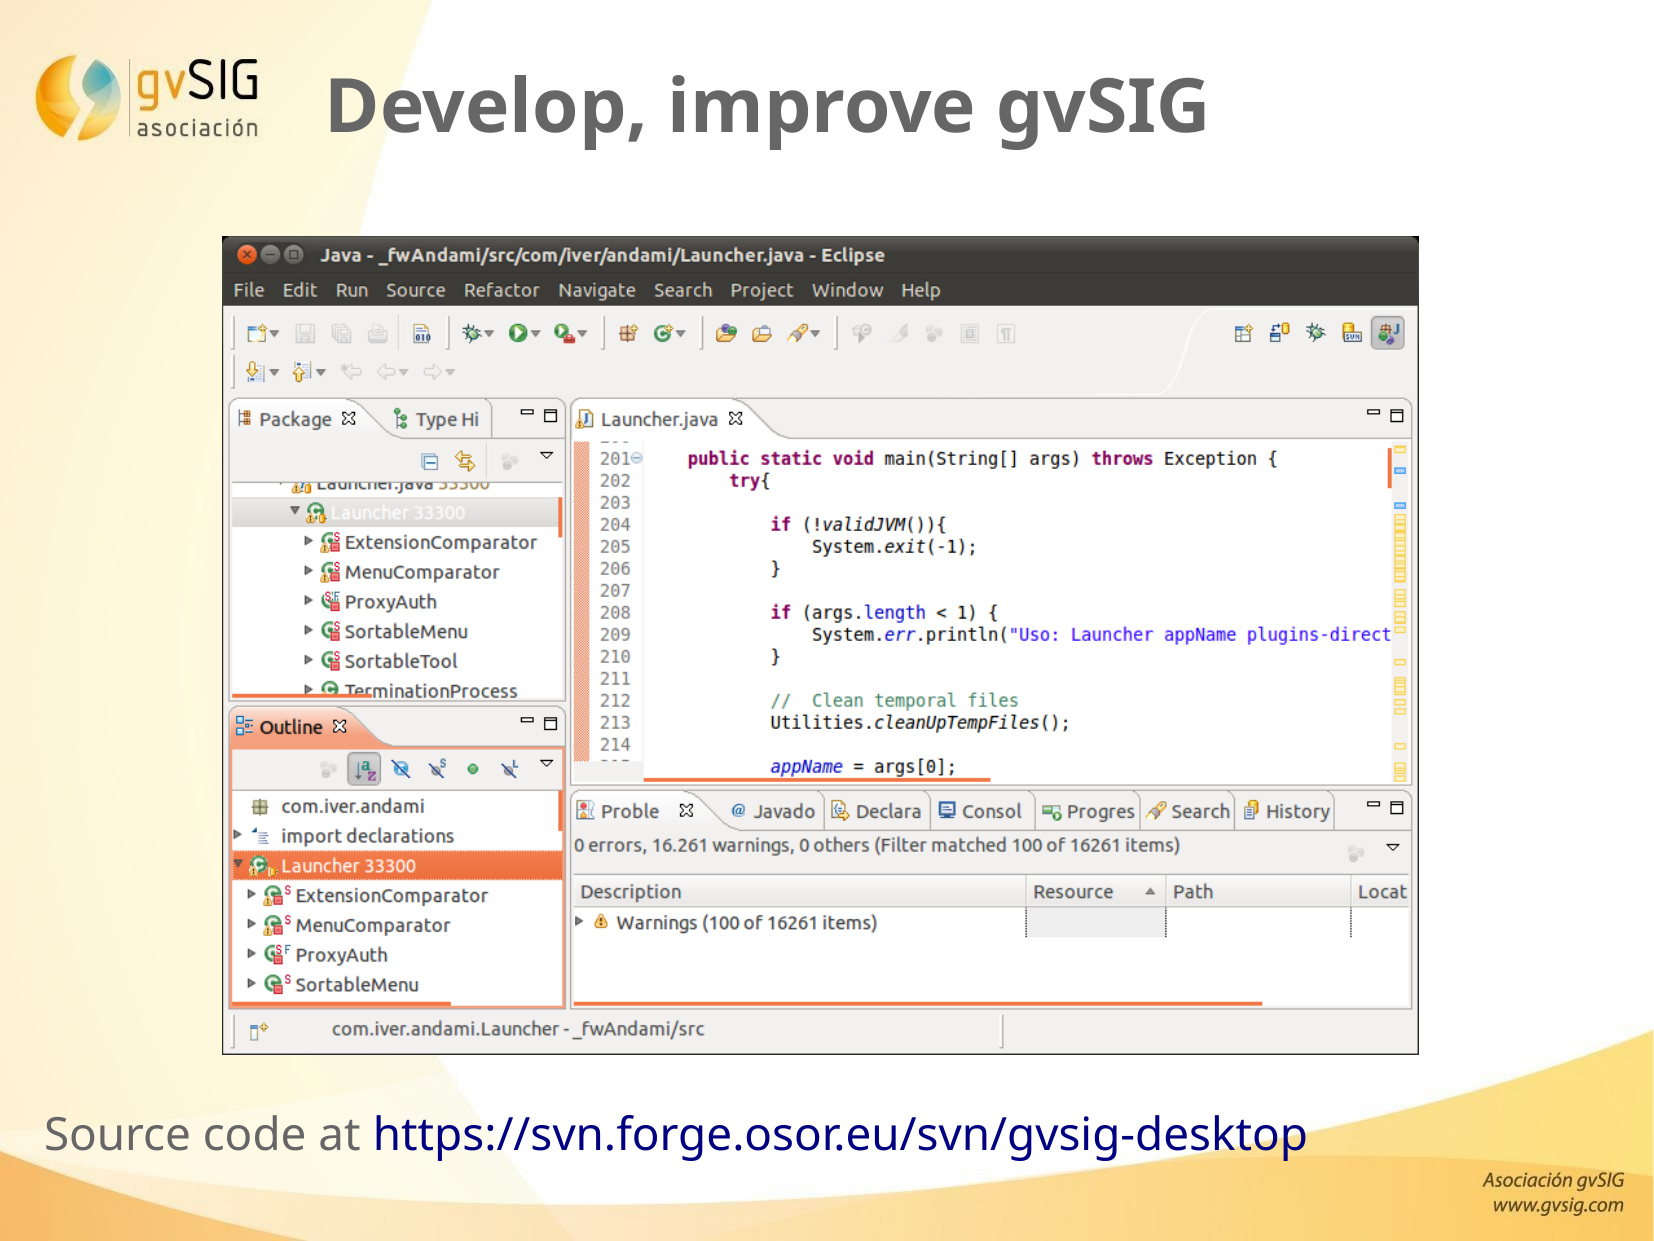

# Develop, improve gvSIG
Source code at https://svn.forge.osor.eu/svn/gvsig-desktop